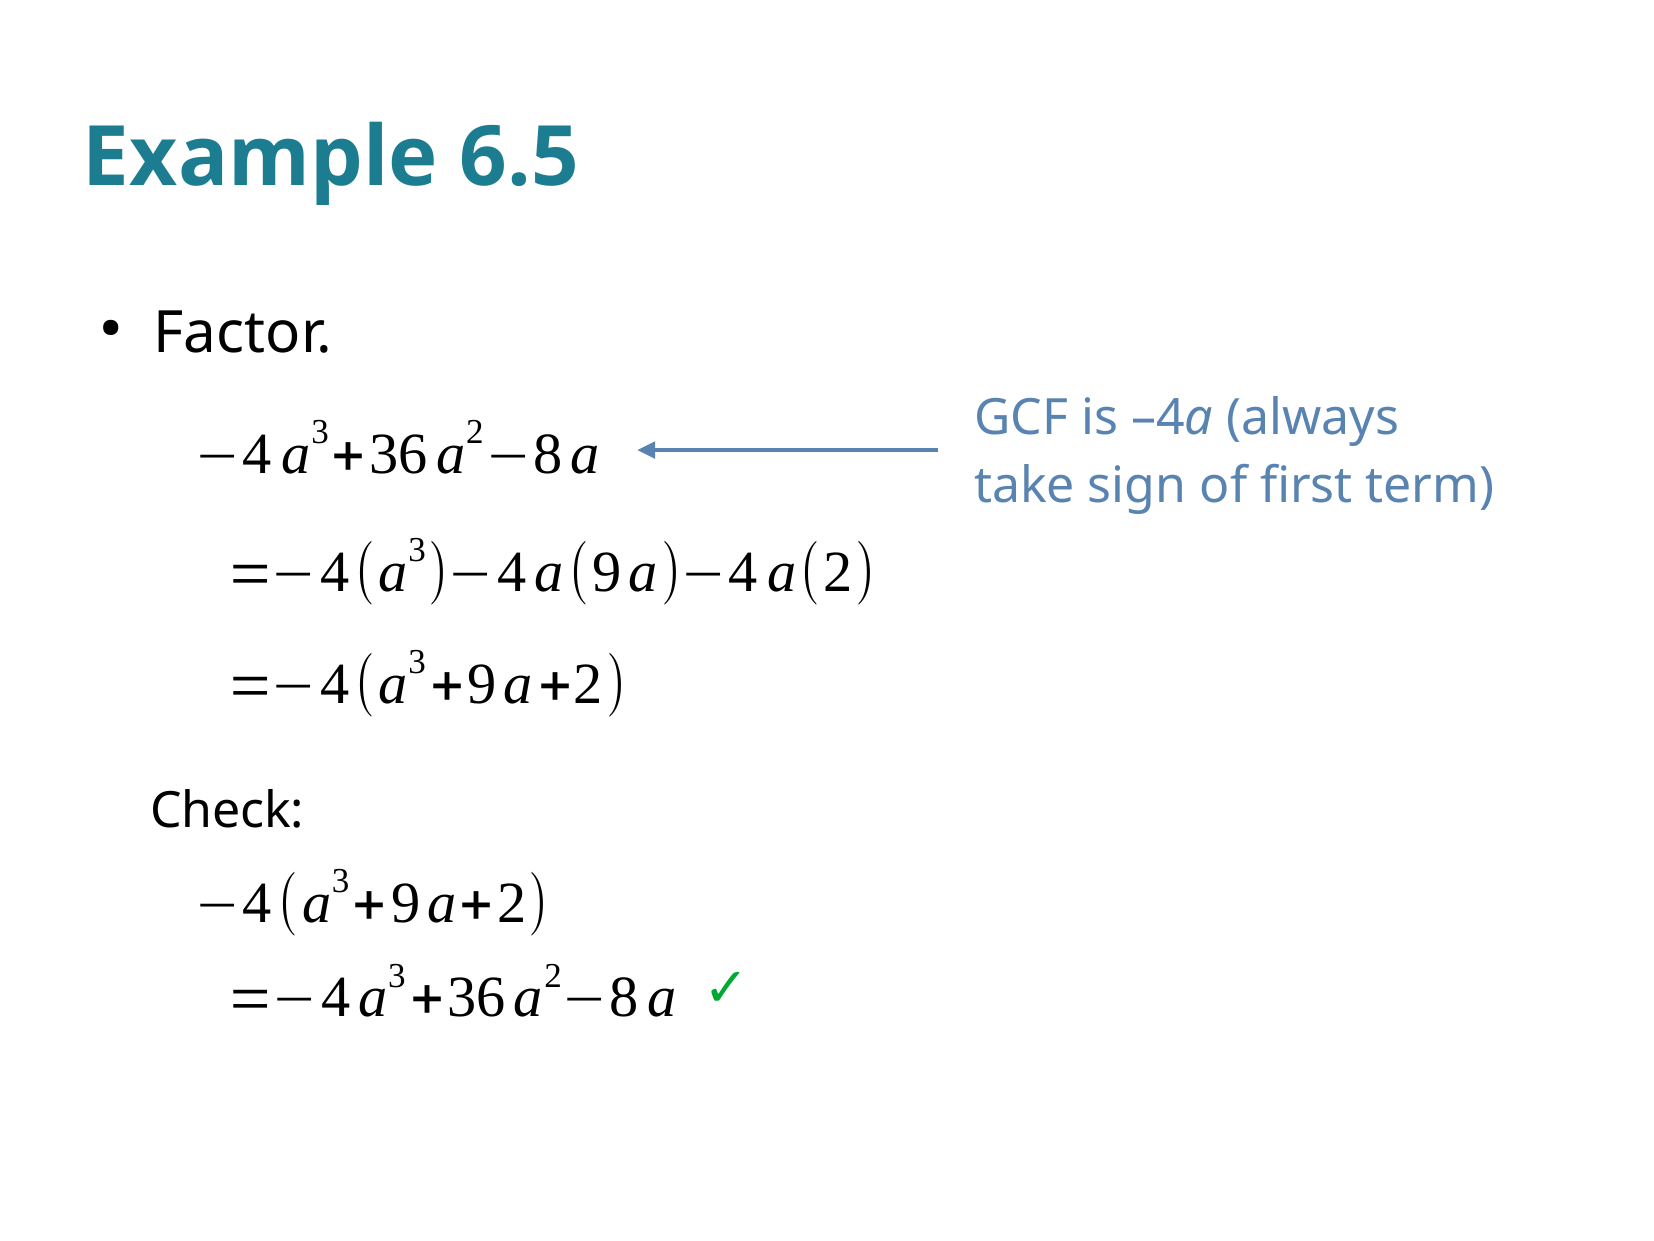

# Example 6.5
Factor.
GCF is –4a (always take sign of first term)
Check:
✓